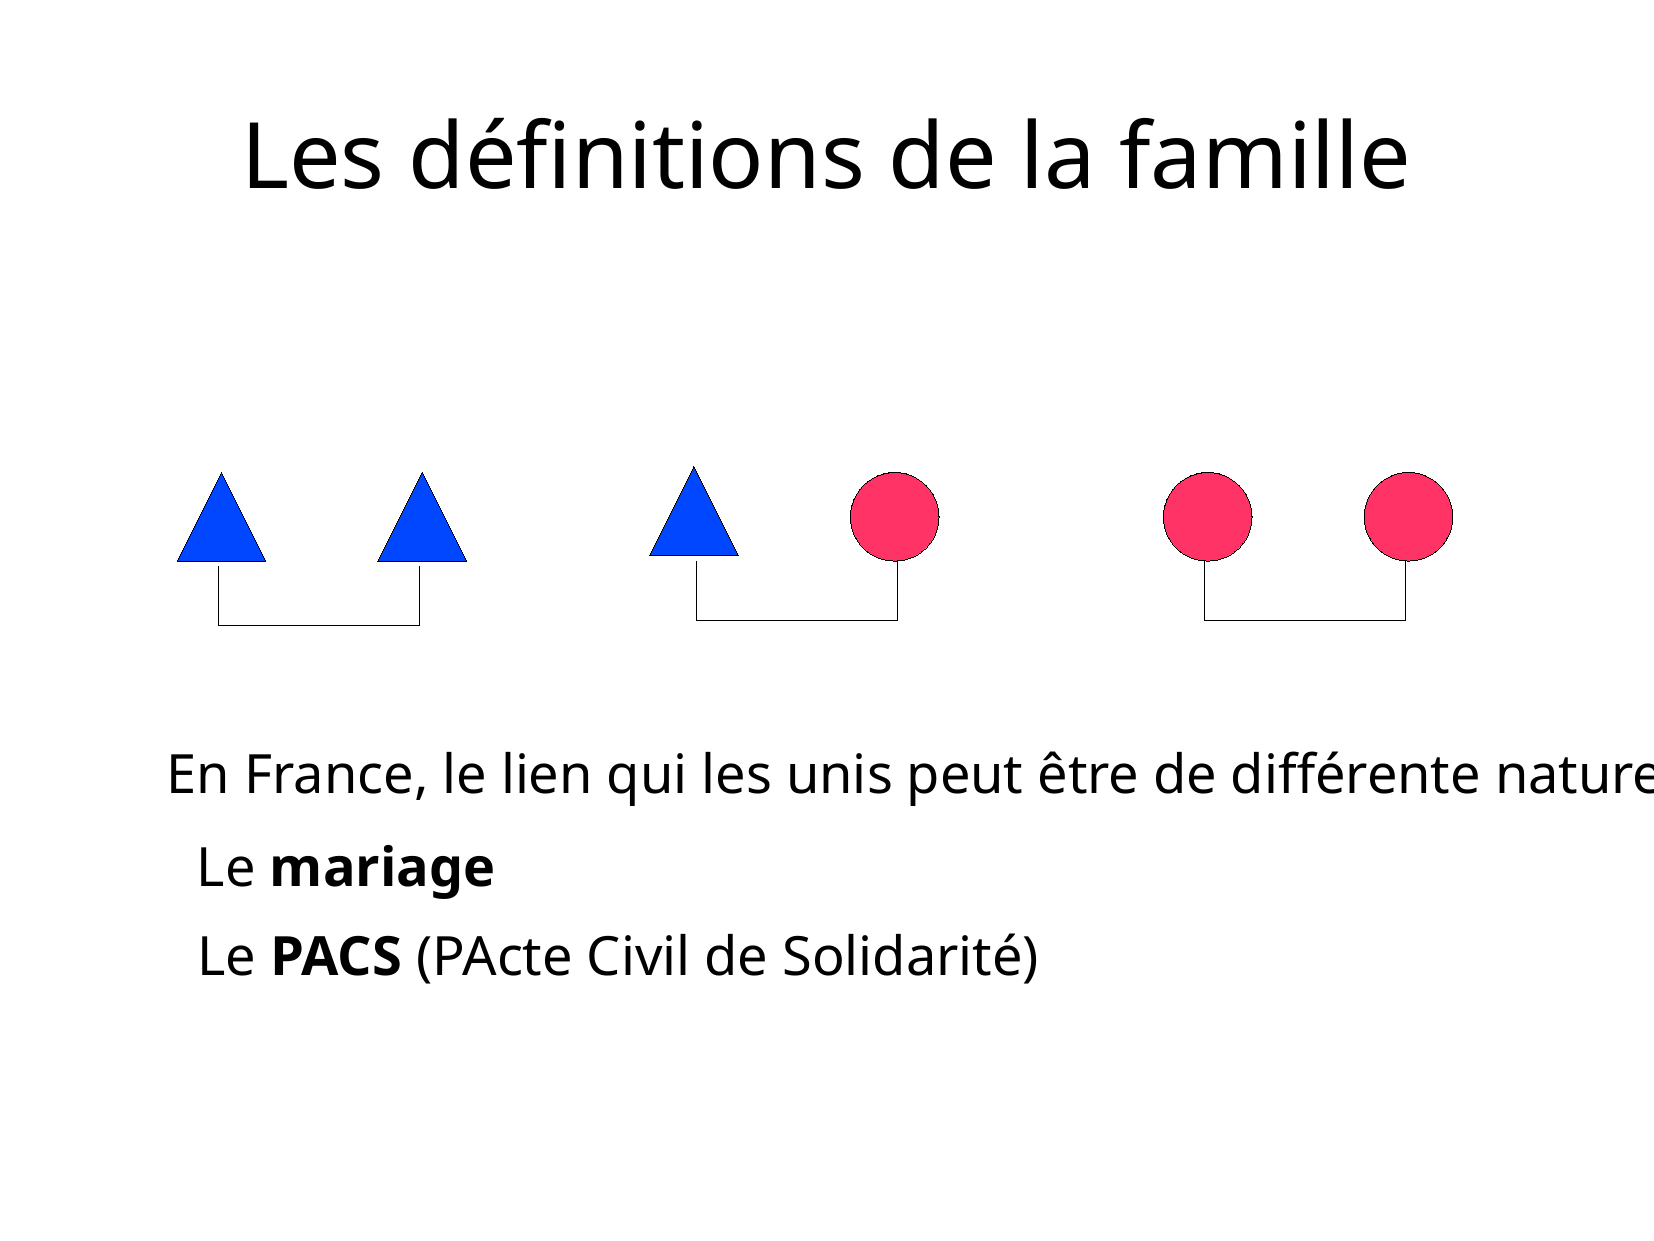

# Les définitions de la famille
En France, le lien qui les unis peut être de différente nature :
Le mariage
Le PACS (PActe Civil de Solidarité)